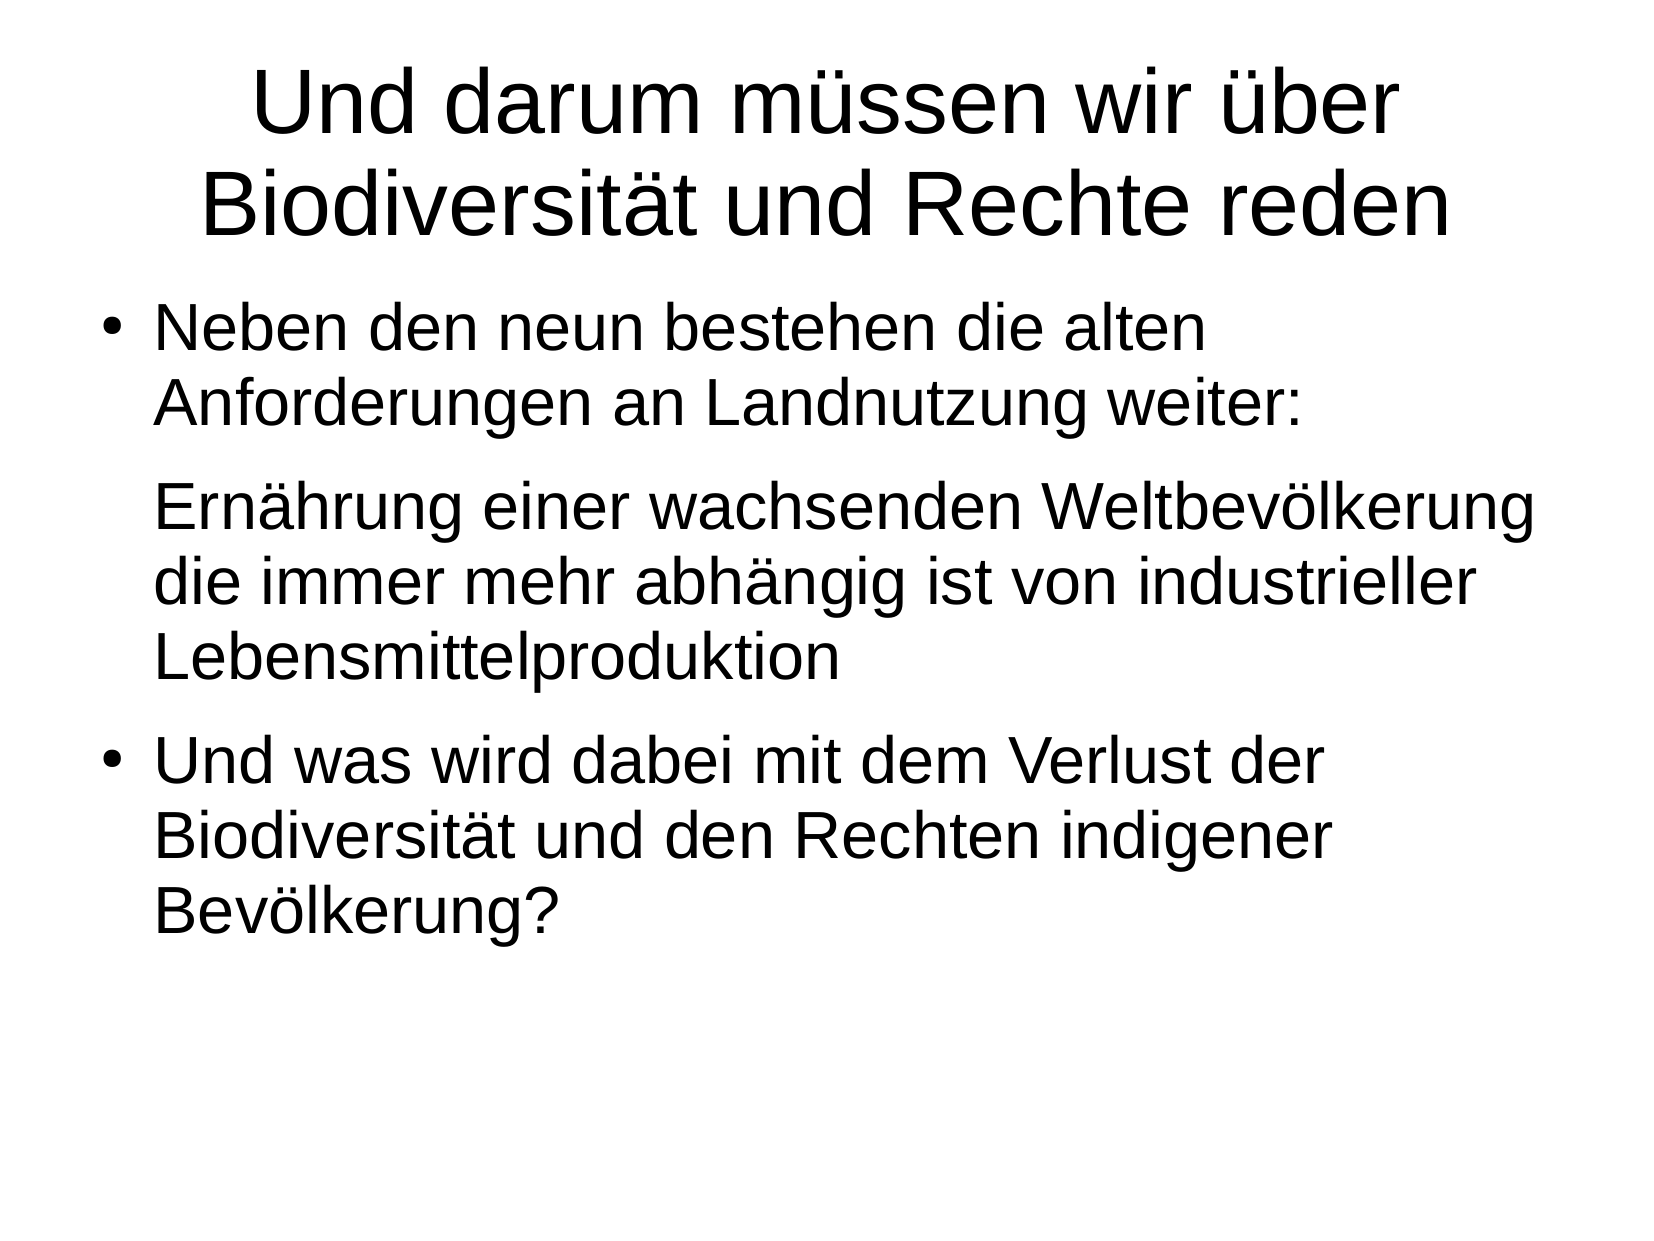

# Und darum müssen wir über Biodiversität und Rechte reden
Neben den neun bestehen die alten Anforderungen an Landnutzung weiter:
Ernährung einer wachsenden Weltbevölkerung die immer mehr abhängig ist von industrieller Lebensmittelproduktion
Und was wird dabei mit dem Verlust der Biodiversität und den Rechten indigener Bevölkerung?